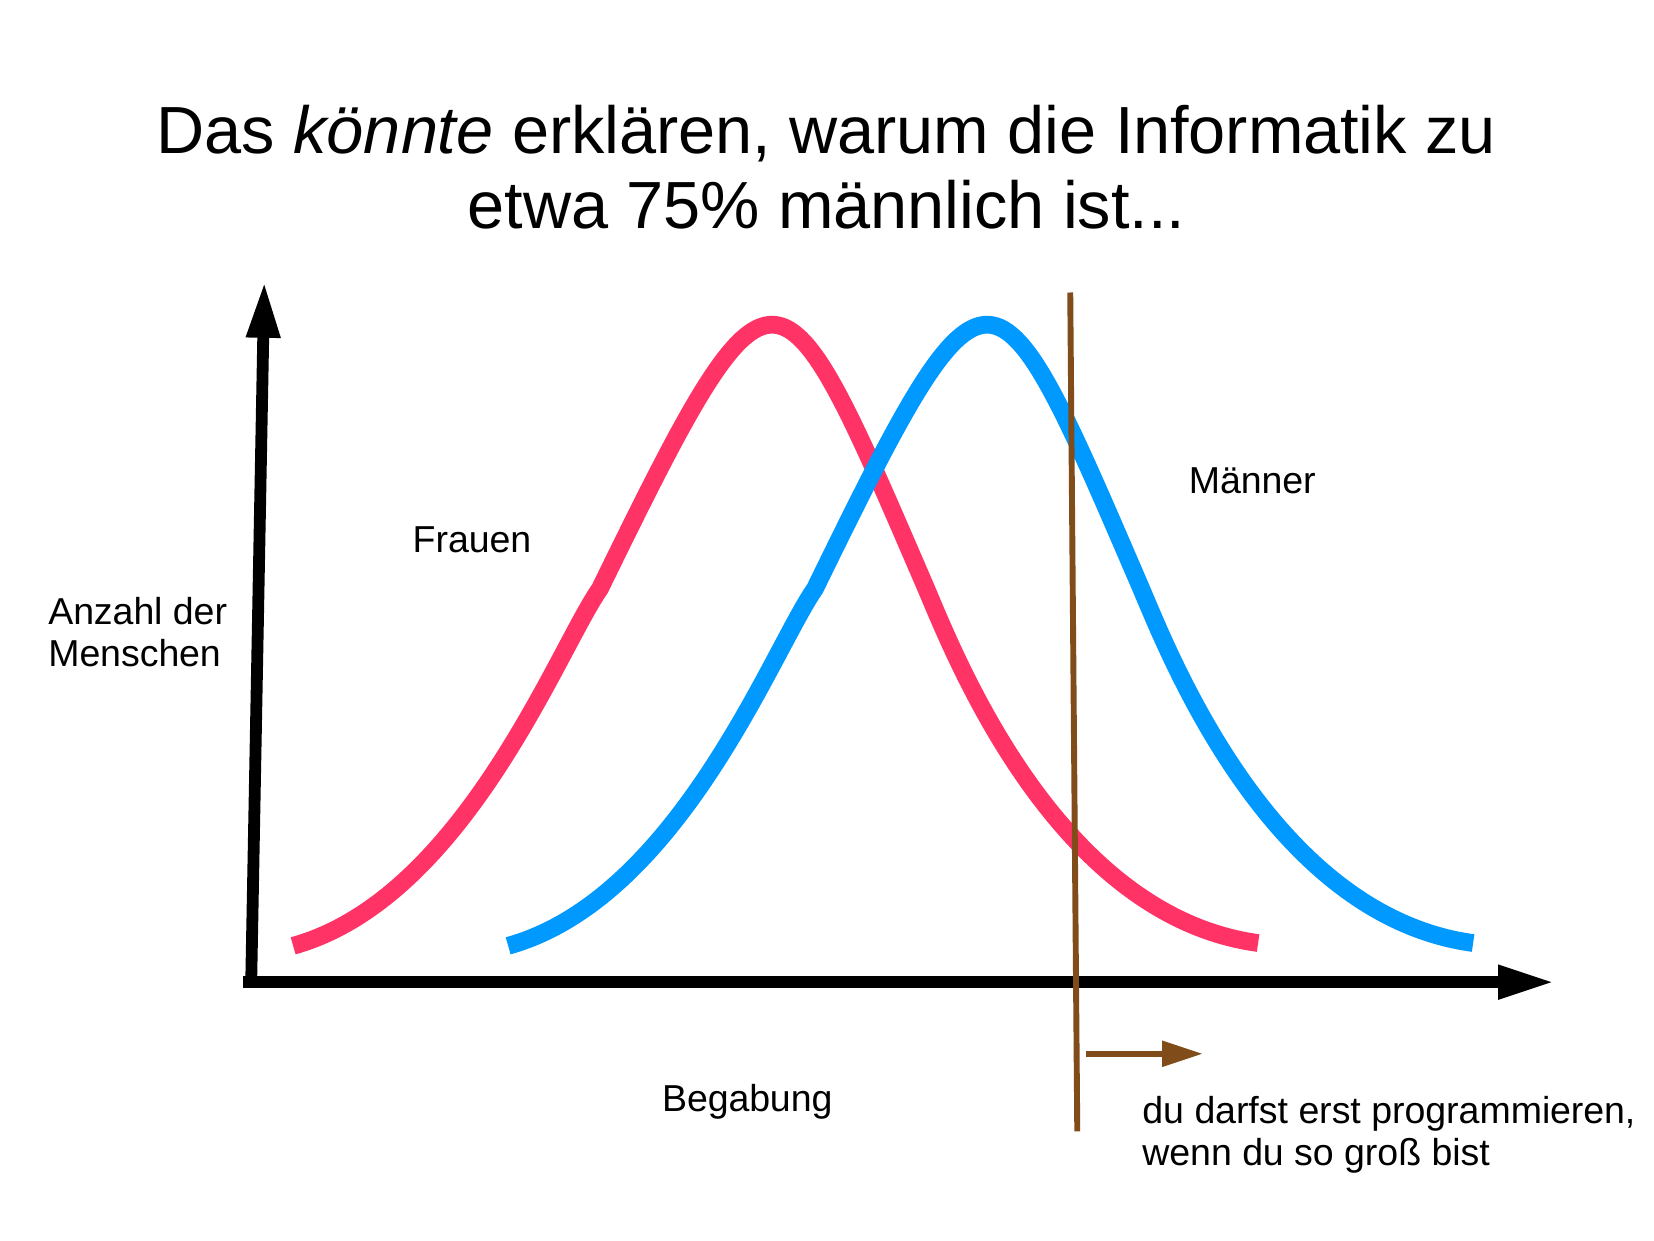

# Das könnte erklären, warum die Informatik zu etwa 75% männlich ist...
Männer
Frauen
Anzahl der
Menschen
Begabung
du darfst erst programmieren,
wenn du so groß bist